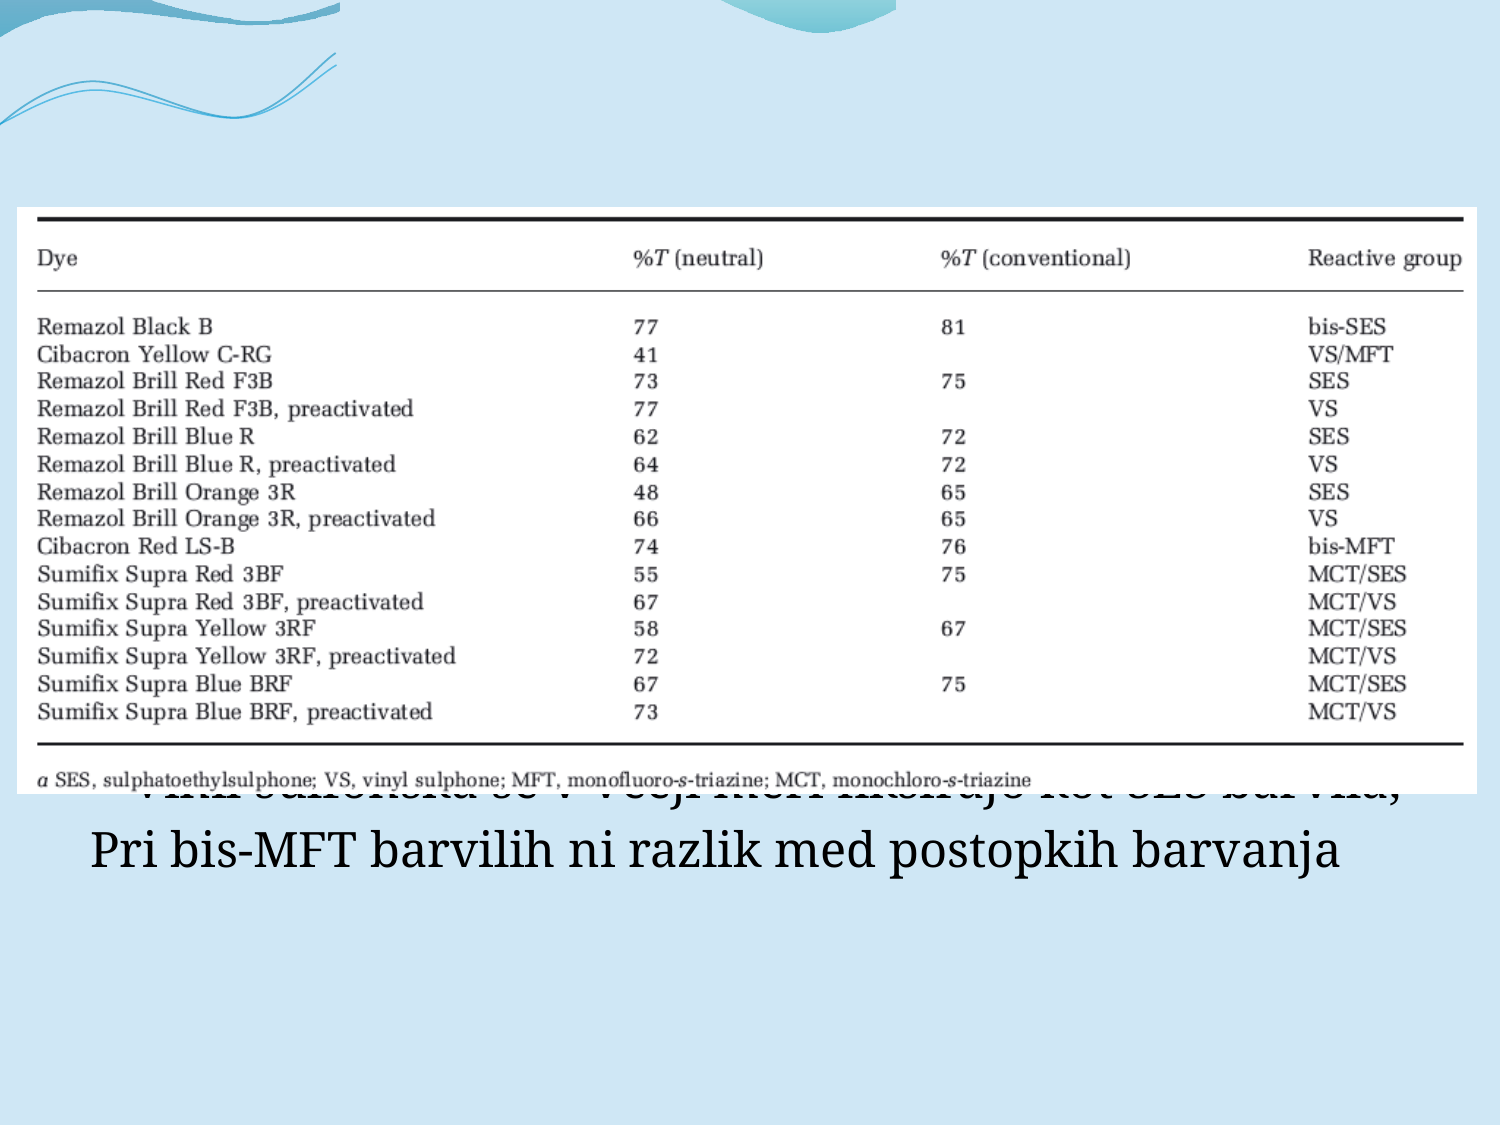

# Vinil sulfonska se v večji meri fiksirajo kot SES barvila;
Pri bis-MFT barvilih ni razlik med postopkih barvanja